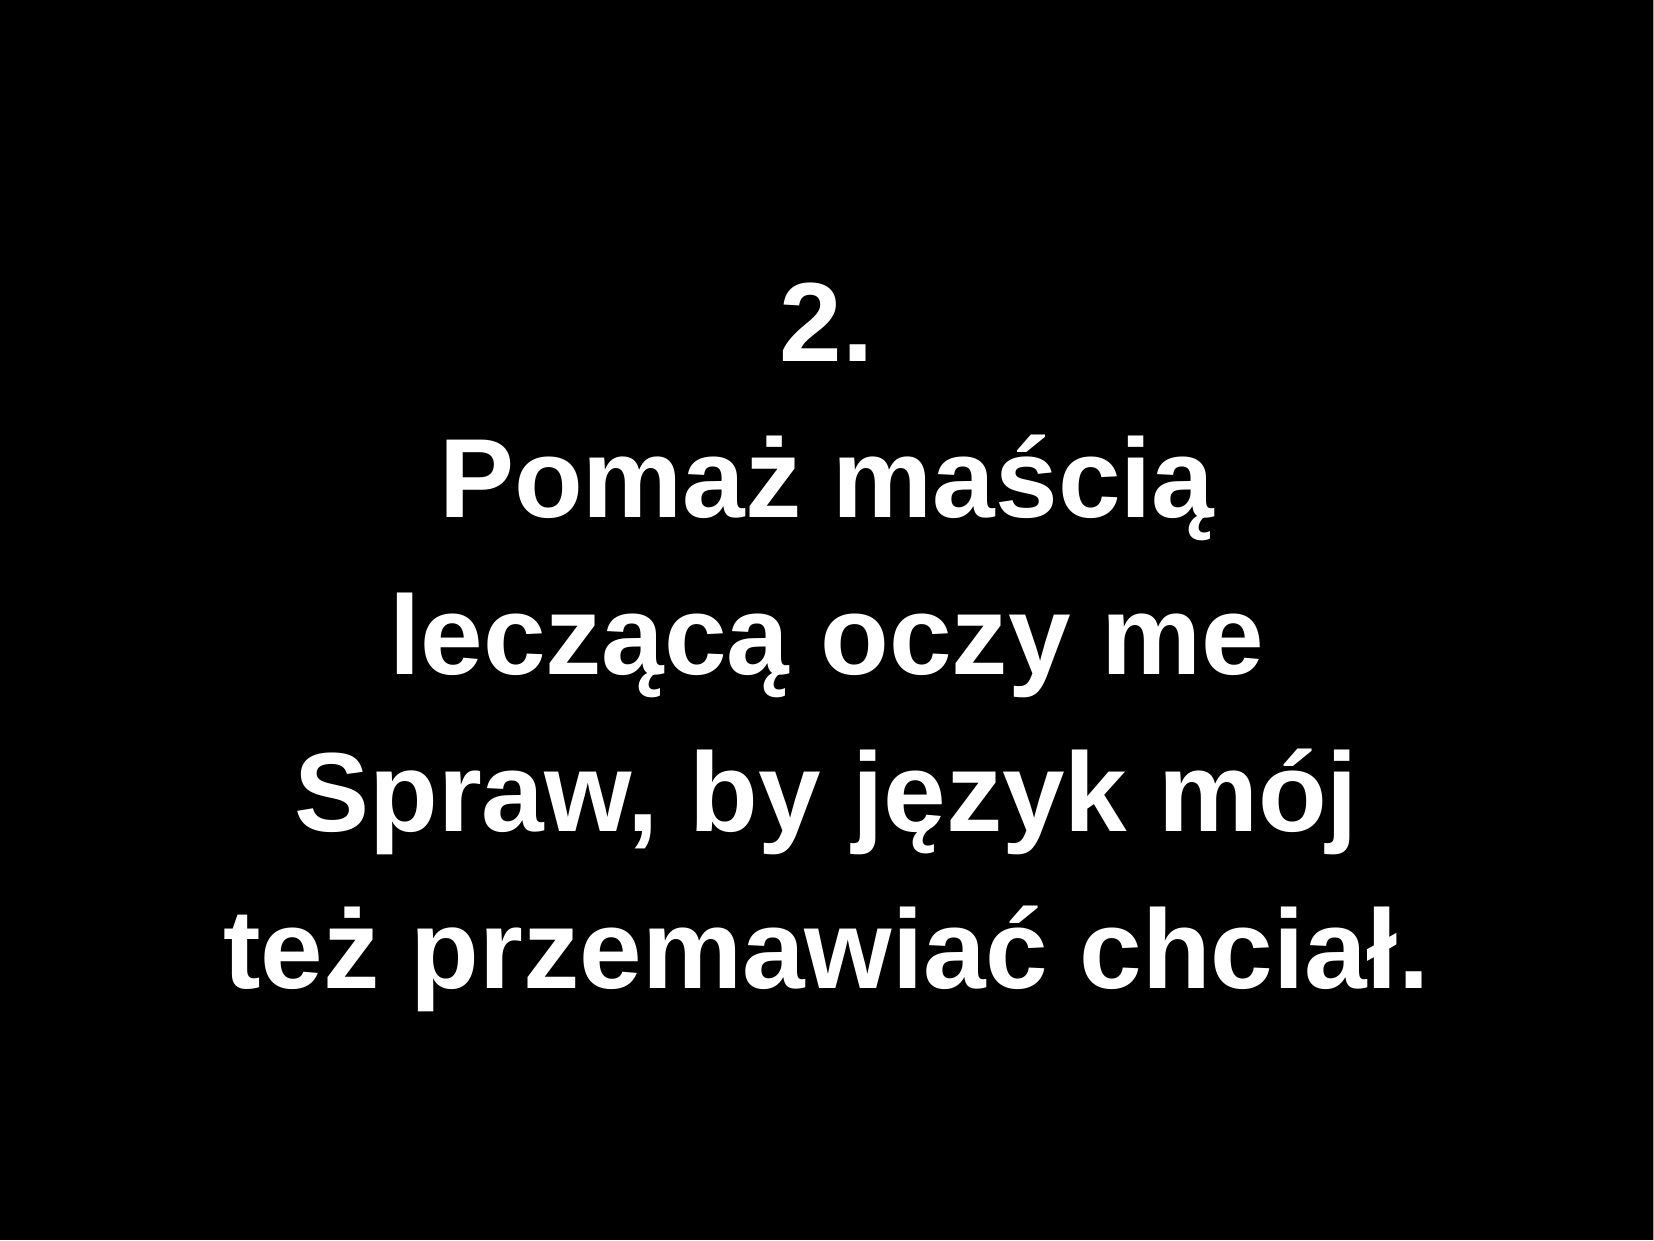

# 2.
Pomaż maścią
leczącą oczy me
Spraw, by język mój
też przemawiać chciał.